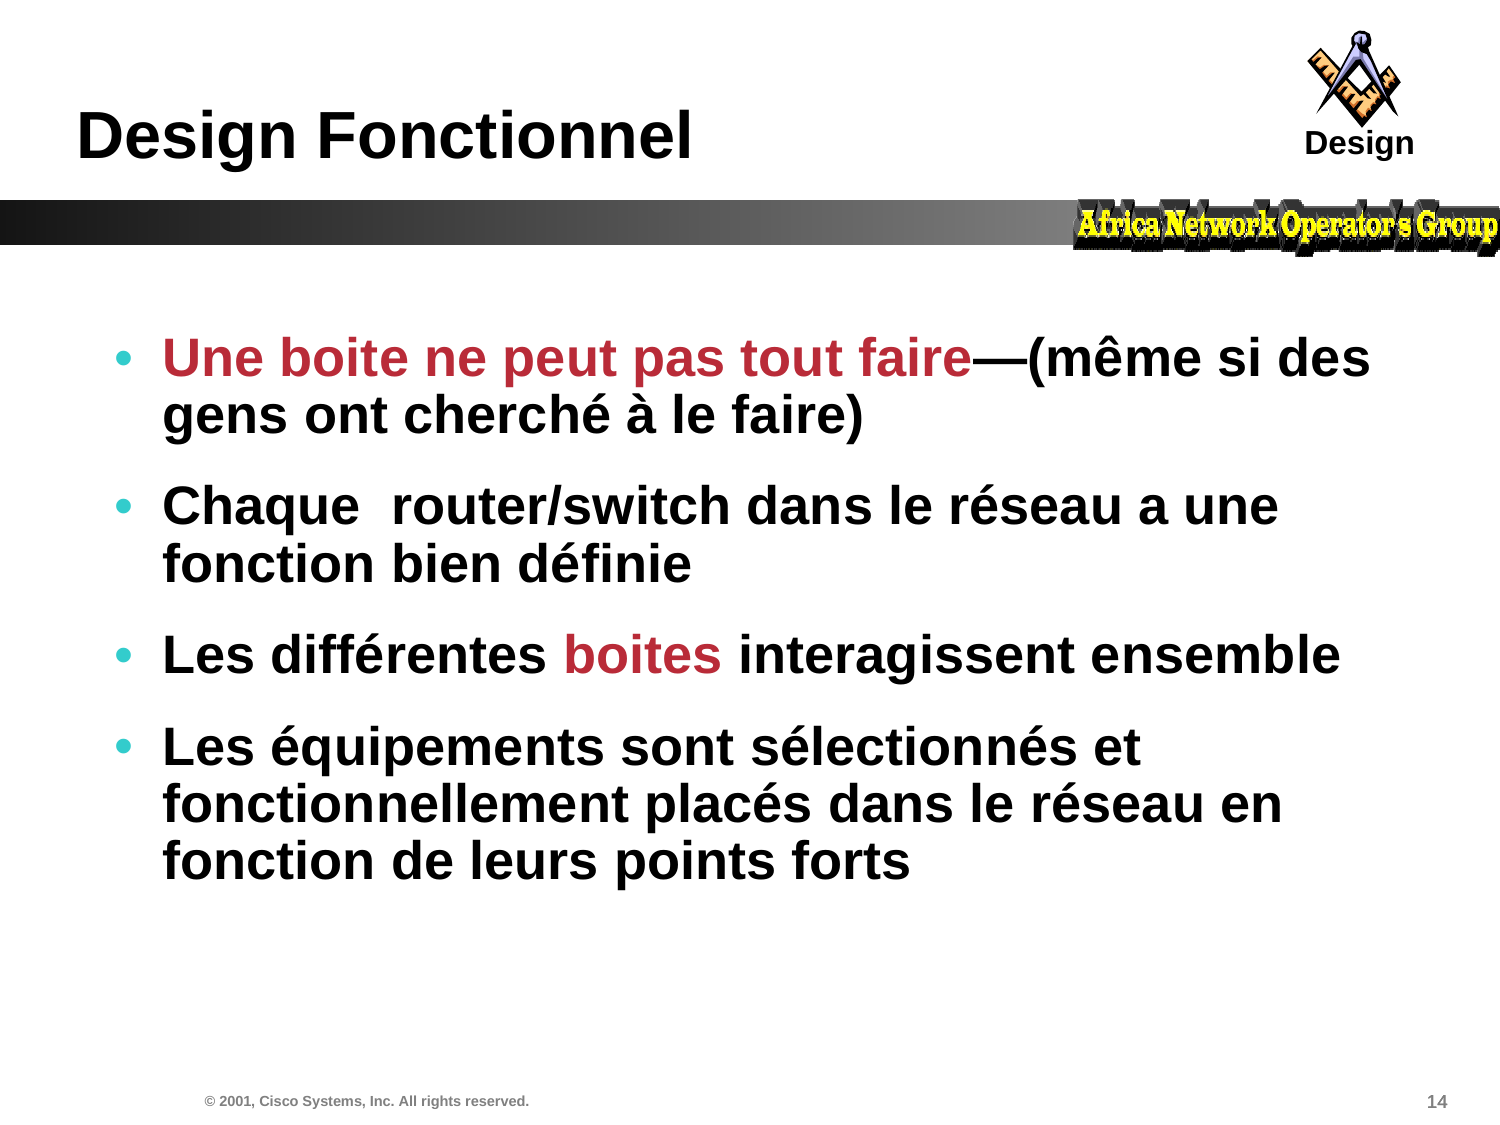

Design
# Design Fonctionnel
Une boite ne peut pas tout faire—(même si des gens ont cherché à le faire)
Chaque router/switch dans le réseau a une fonction bien définie
Les différentes boites interagissent ensemble
Les équipements sont sélectionnés et fonctionnellement placés dans le réseau en fonction de leurs points forts